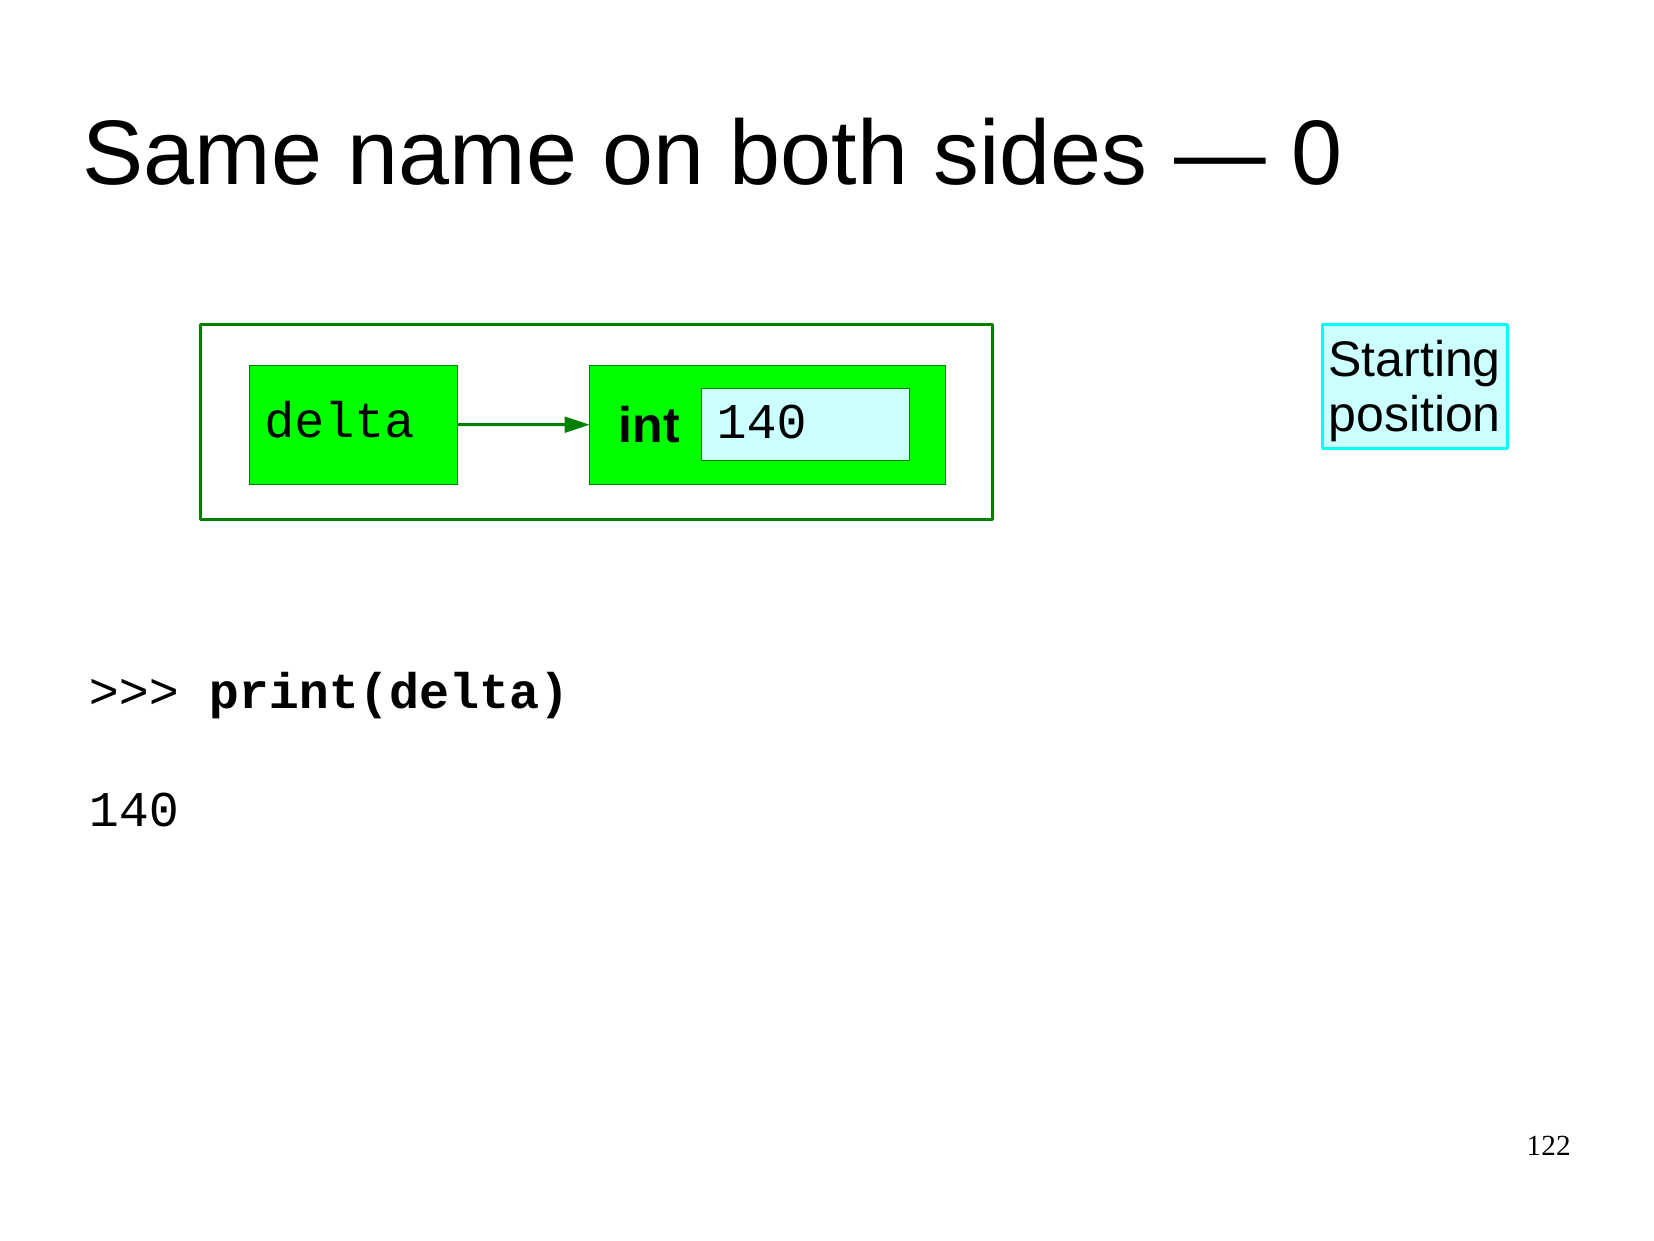

# Same name on both sides — 0
Starting
position
delta
int
140
>>>
print(delta)
140
122